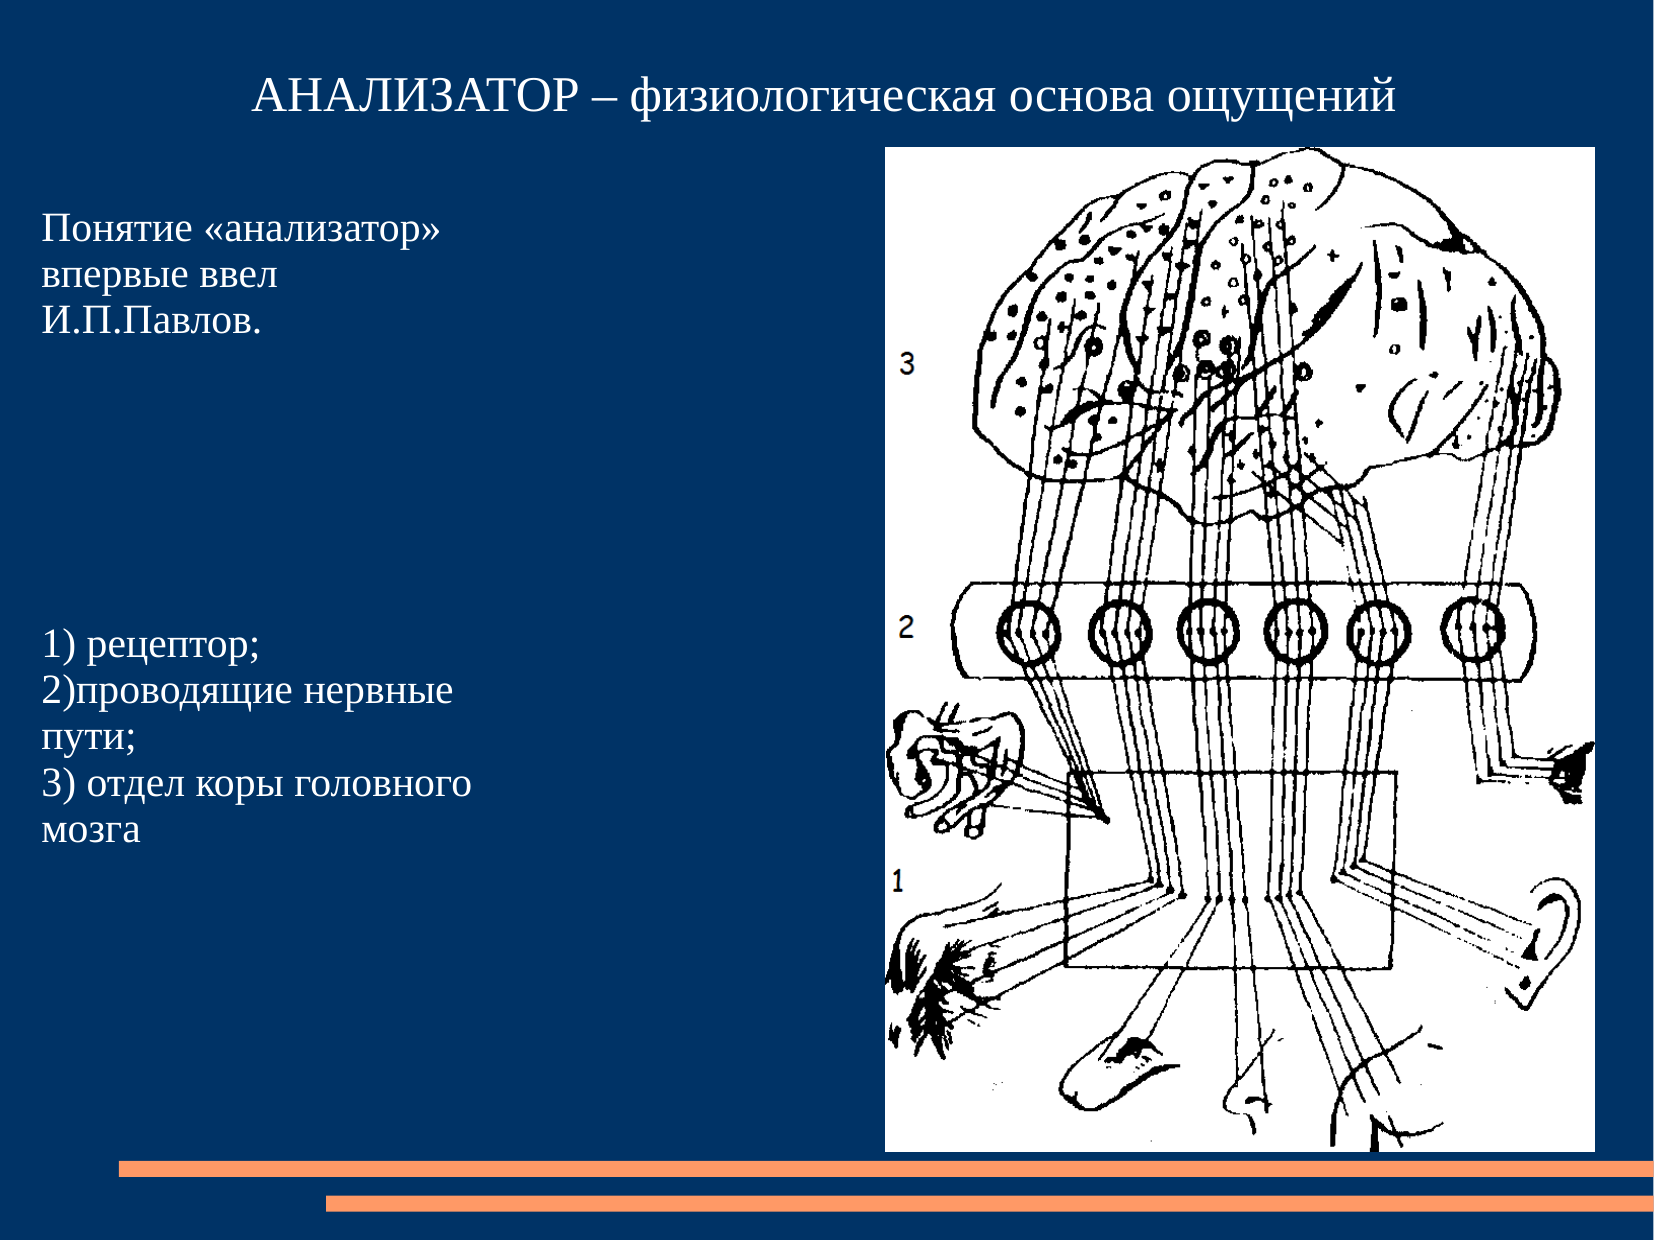

АНАЛИЗАТОР – физиологическая основа ощущений
Понятие «анализатор» впервые ввел И.П.Павлов.
1) рецептор;
2)проводящие нервные пути;
3) отдел коры головного мозга